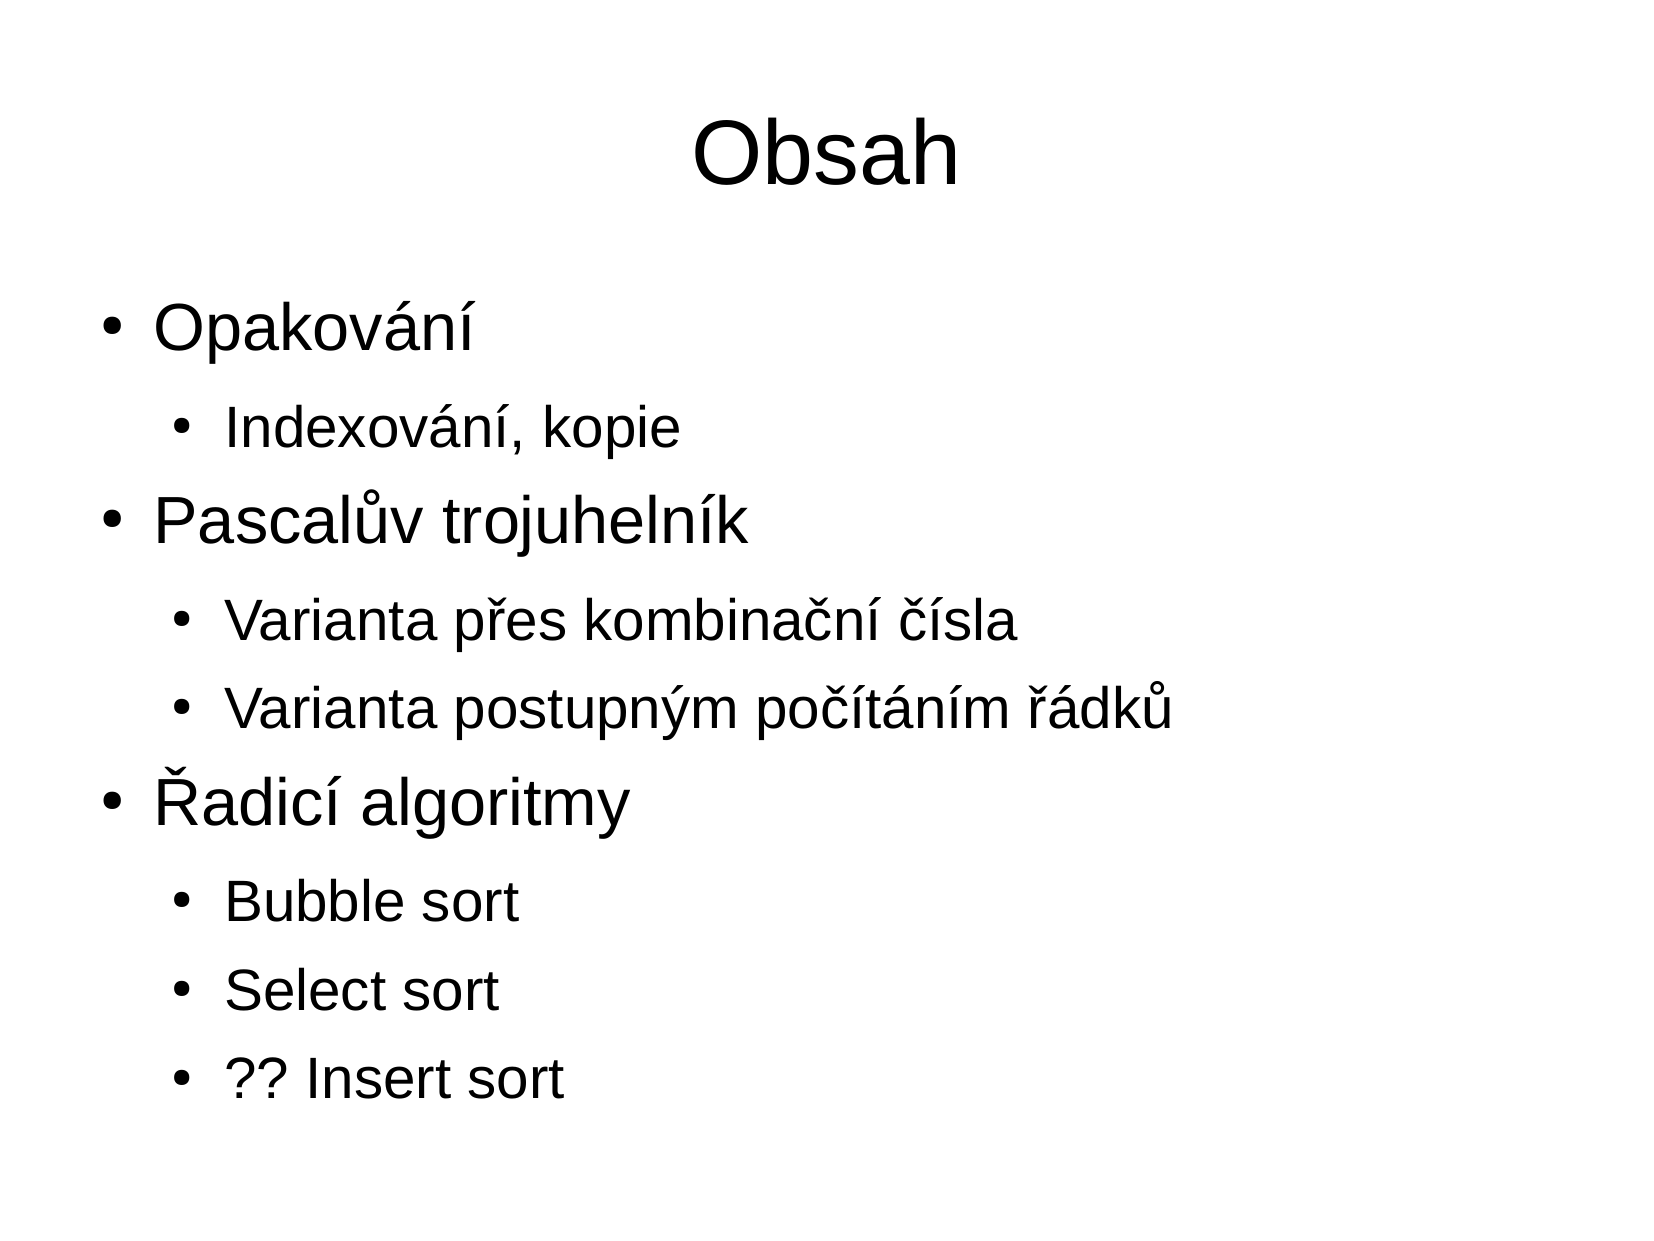

# Obsah
Opakování
Indexování, kopie
Pascalův trojuhelník
Varianta přes kombinační čísla
Varianta postupným počítáním řádků
Řadicí algoritmy
Bubble sort
Select sort
?? Insert sort